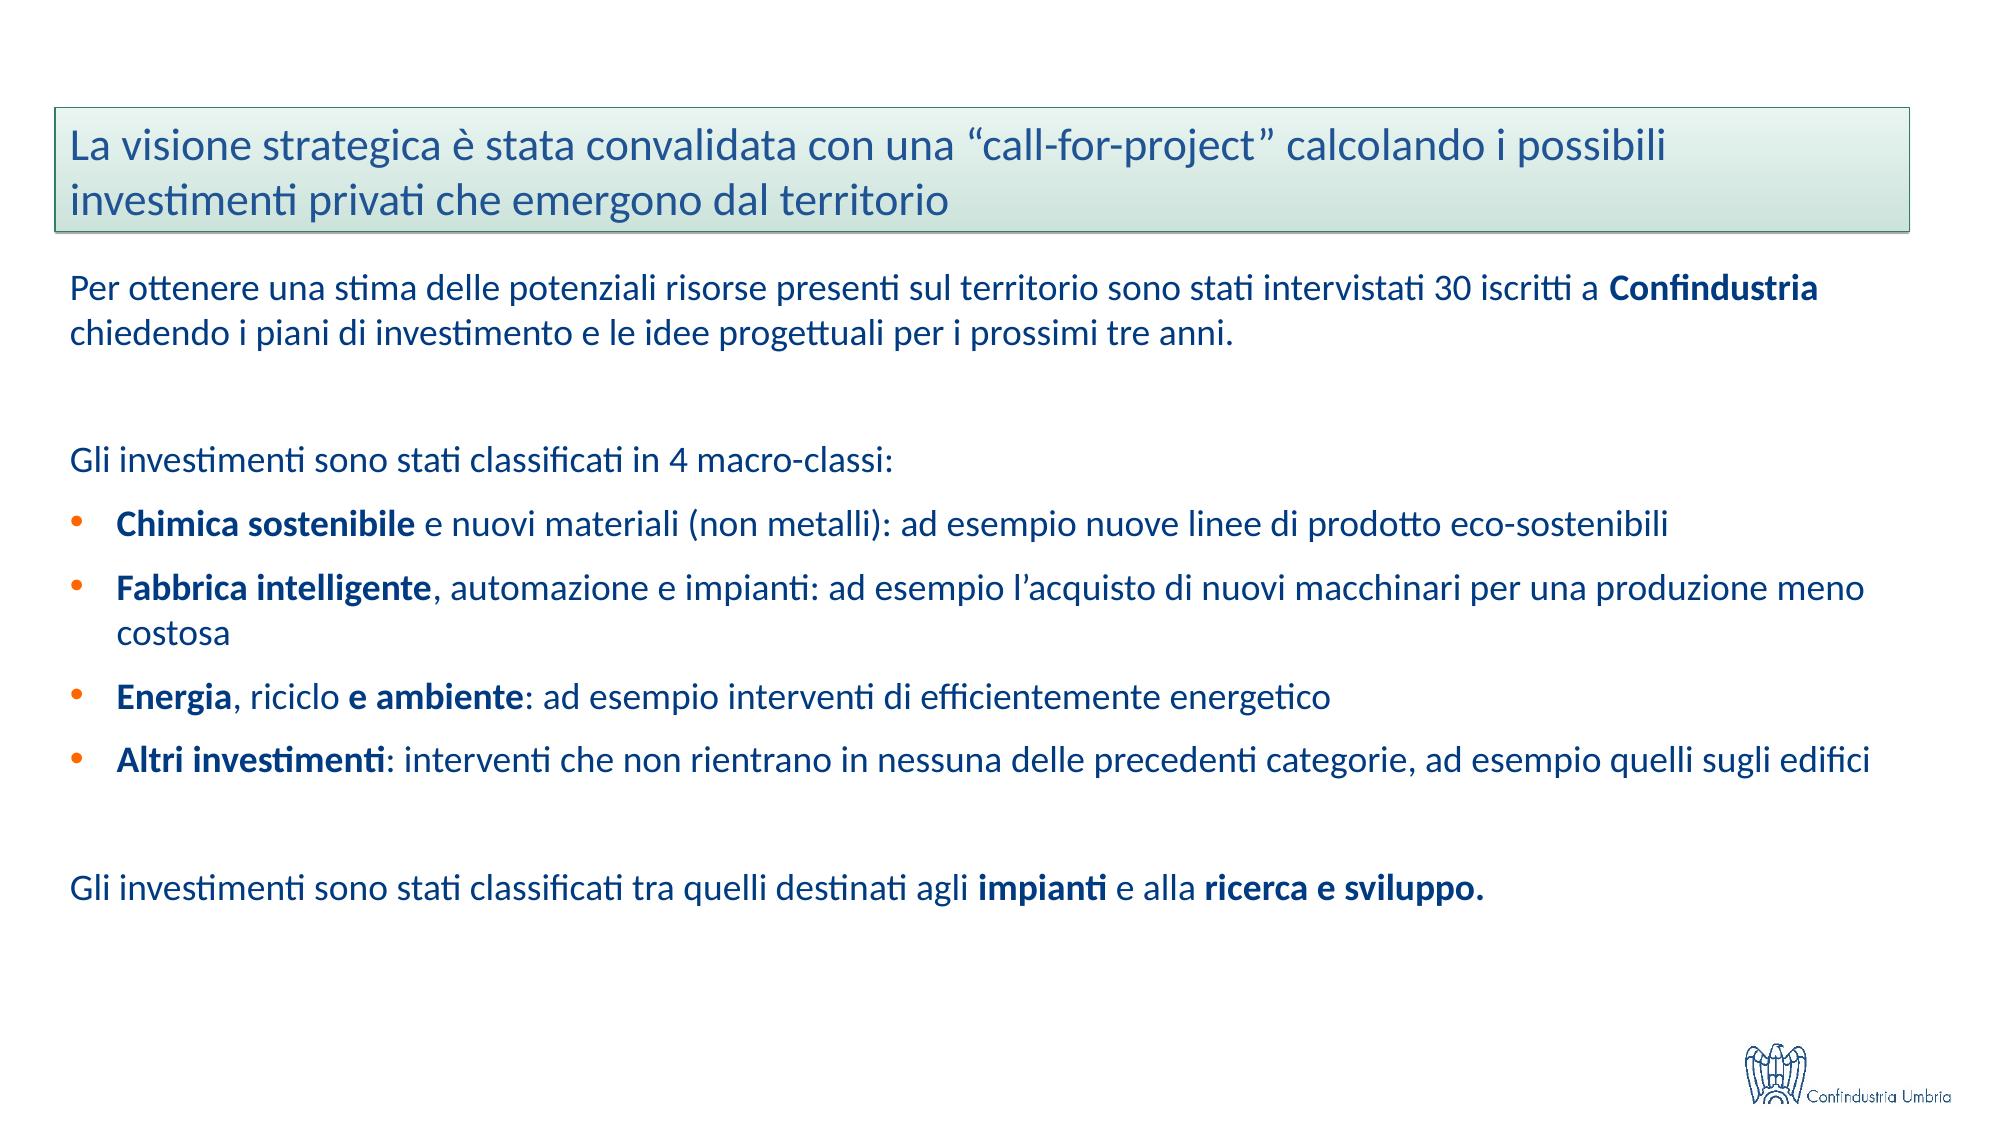

# La visione strategica è stata convalidata con una “call-for-project” calcolando i possibili investimenti privati che emergono dal territorio
Per ottenere una stima delle potenziali risorse presenti sul territorio sono stati intervistati 30 iscritti a Confindustria chiedendo i piani di investimento e le idee progettuali per i prossimi tre anni.
Gli investimenti sono stati classificati in 4 macro-classi:
Chimica sostenibile e nuovi materiali (non metalli): ad esempio nuove linee di prodotto eco-sostenibili
Fabbrica intelligente, automazione e impianti: ad esempio l’acquisto di nuovi macchinari per una produzione meno costosa
Energia, riciclo e ambiente: ad esempio interventi di efficientemente energetico
Altri investimenti: interventi che non rientrano in nessuna delle precedenti categorie, ad esempio quelli sugli edifici
Gli investimenti sono stati classificati tra quelli destinati agli impianti e alla ricerca e sviluppo.